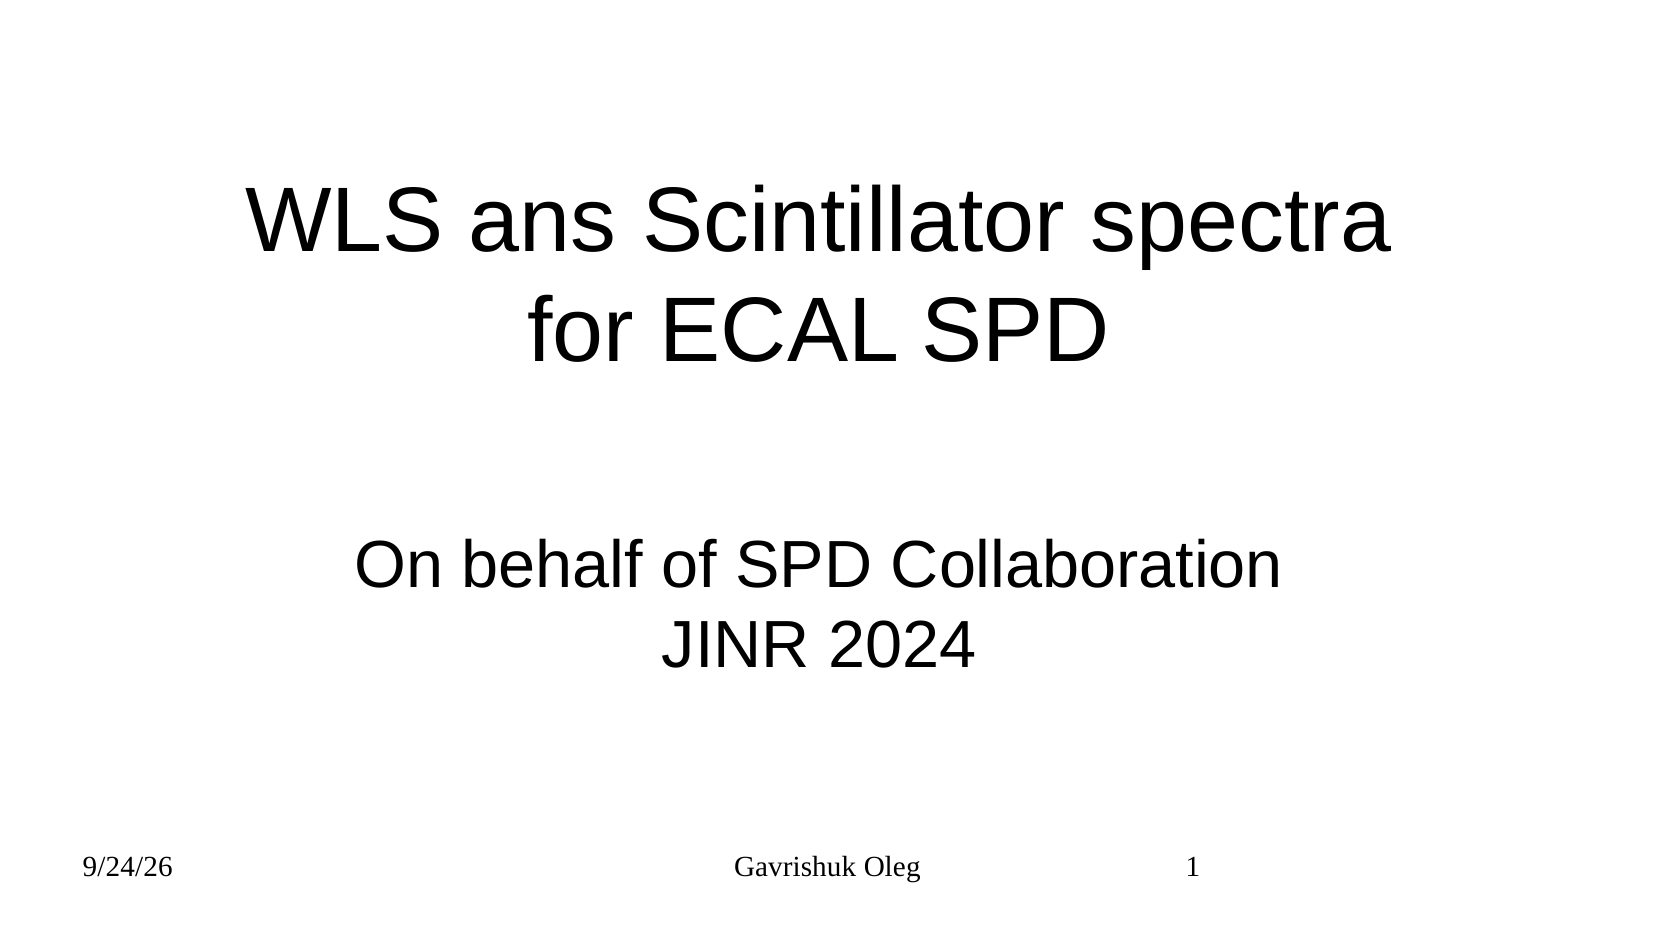

# WLS ans Scintillator spectra for ECAL SPD
On behalf of SPD Collaboration
JINR 2024
Gavrishuk Oleg